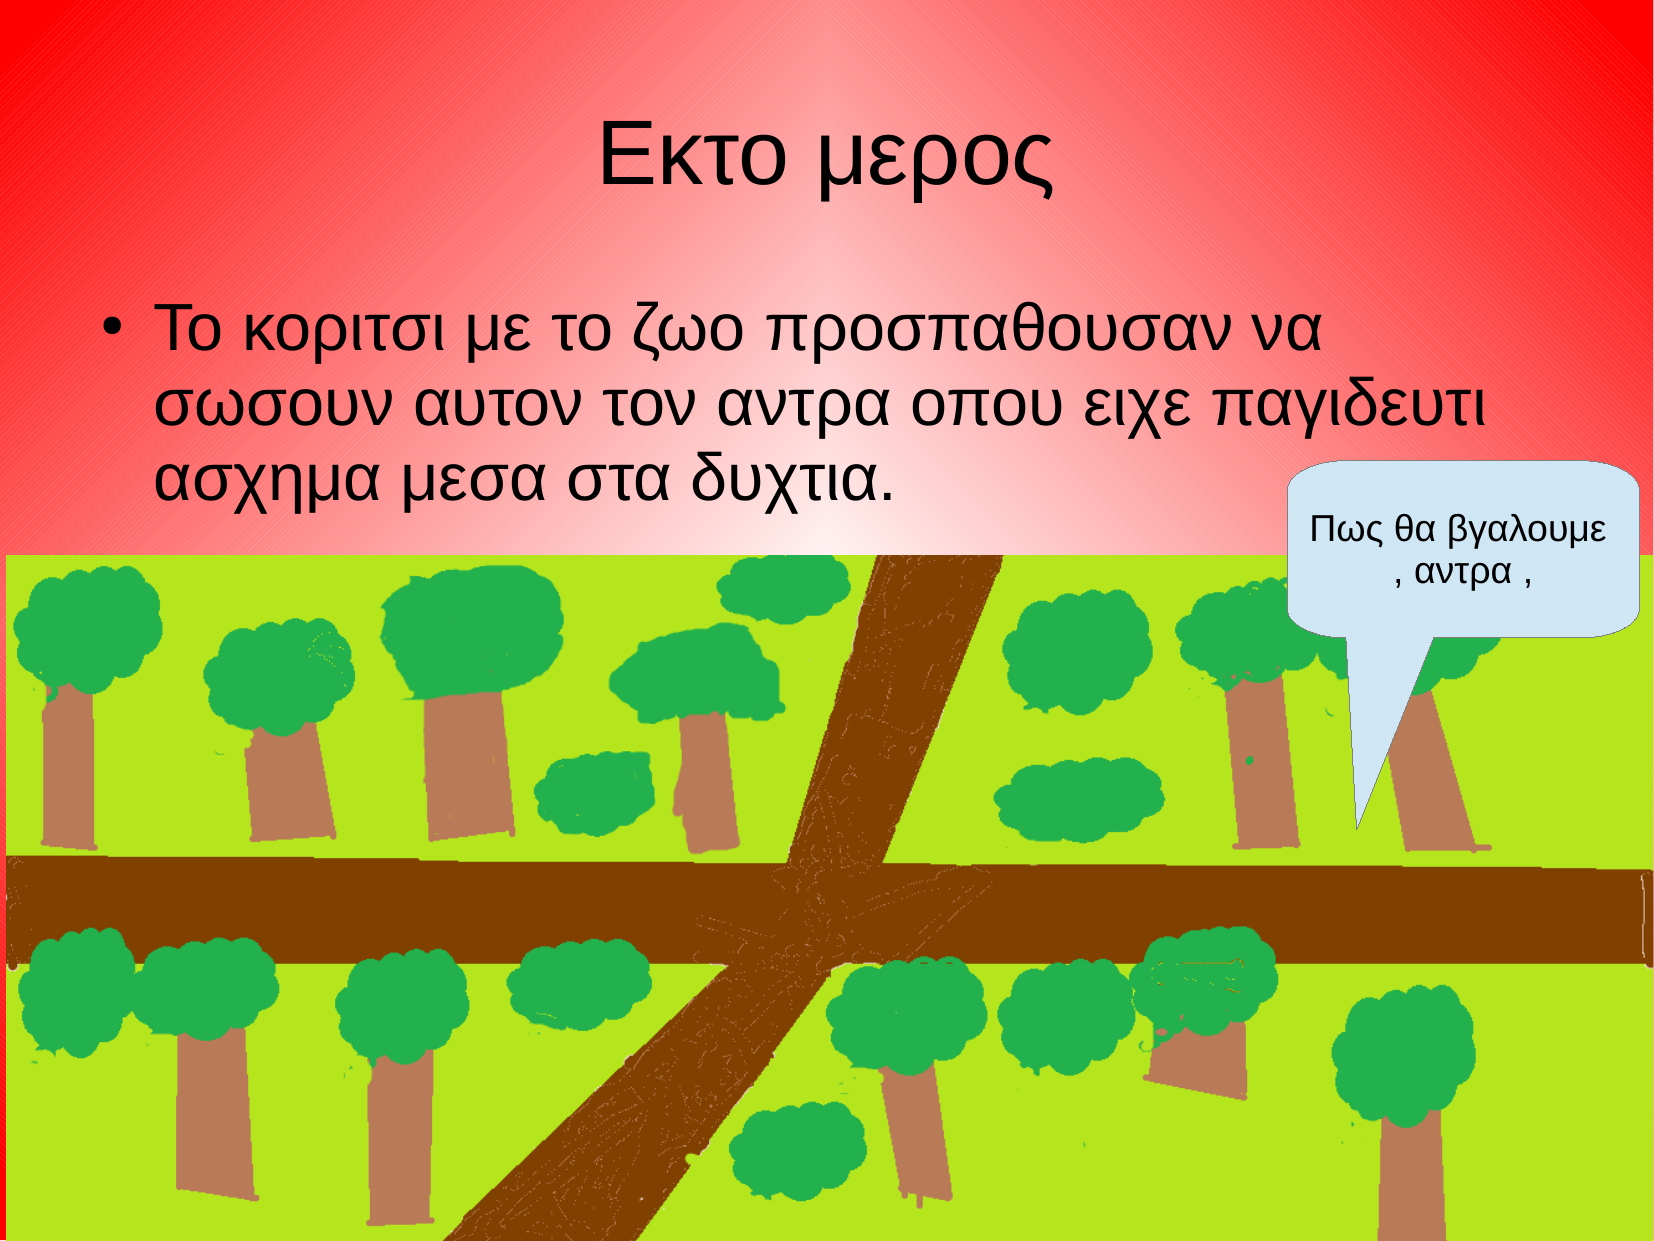

# Εκτο μερος
,,,,
Το κοριτσι με το ζωο προσπαθουσαν να σωσουν αυτον τον αντρα οπου ειχε παγιδευτι ασχημα μεσα στα δυχτια.
Πως θα βγαλουμε
, αντρα ,